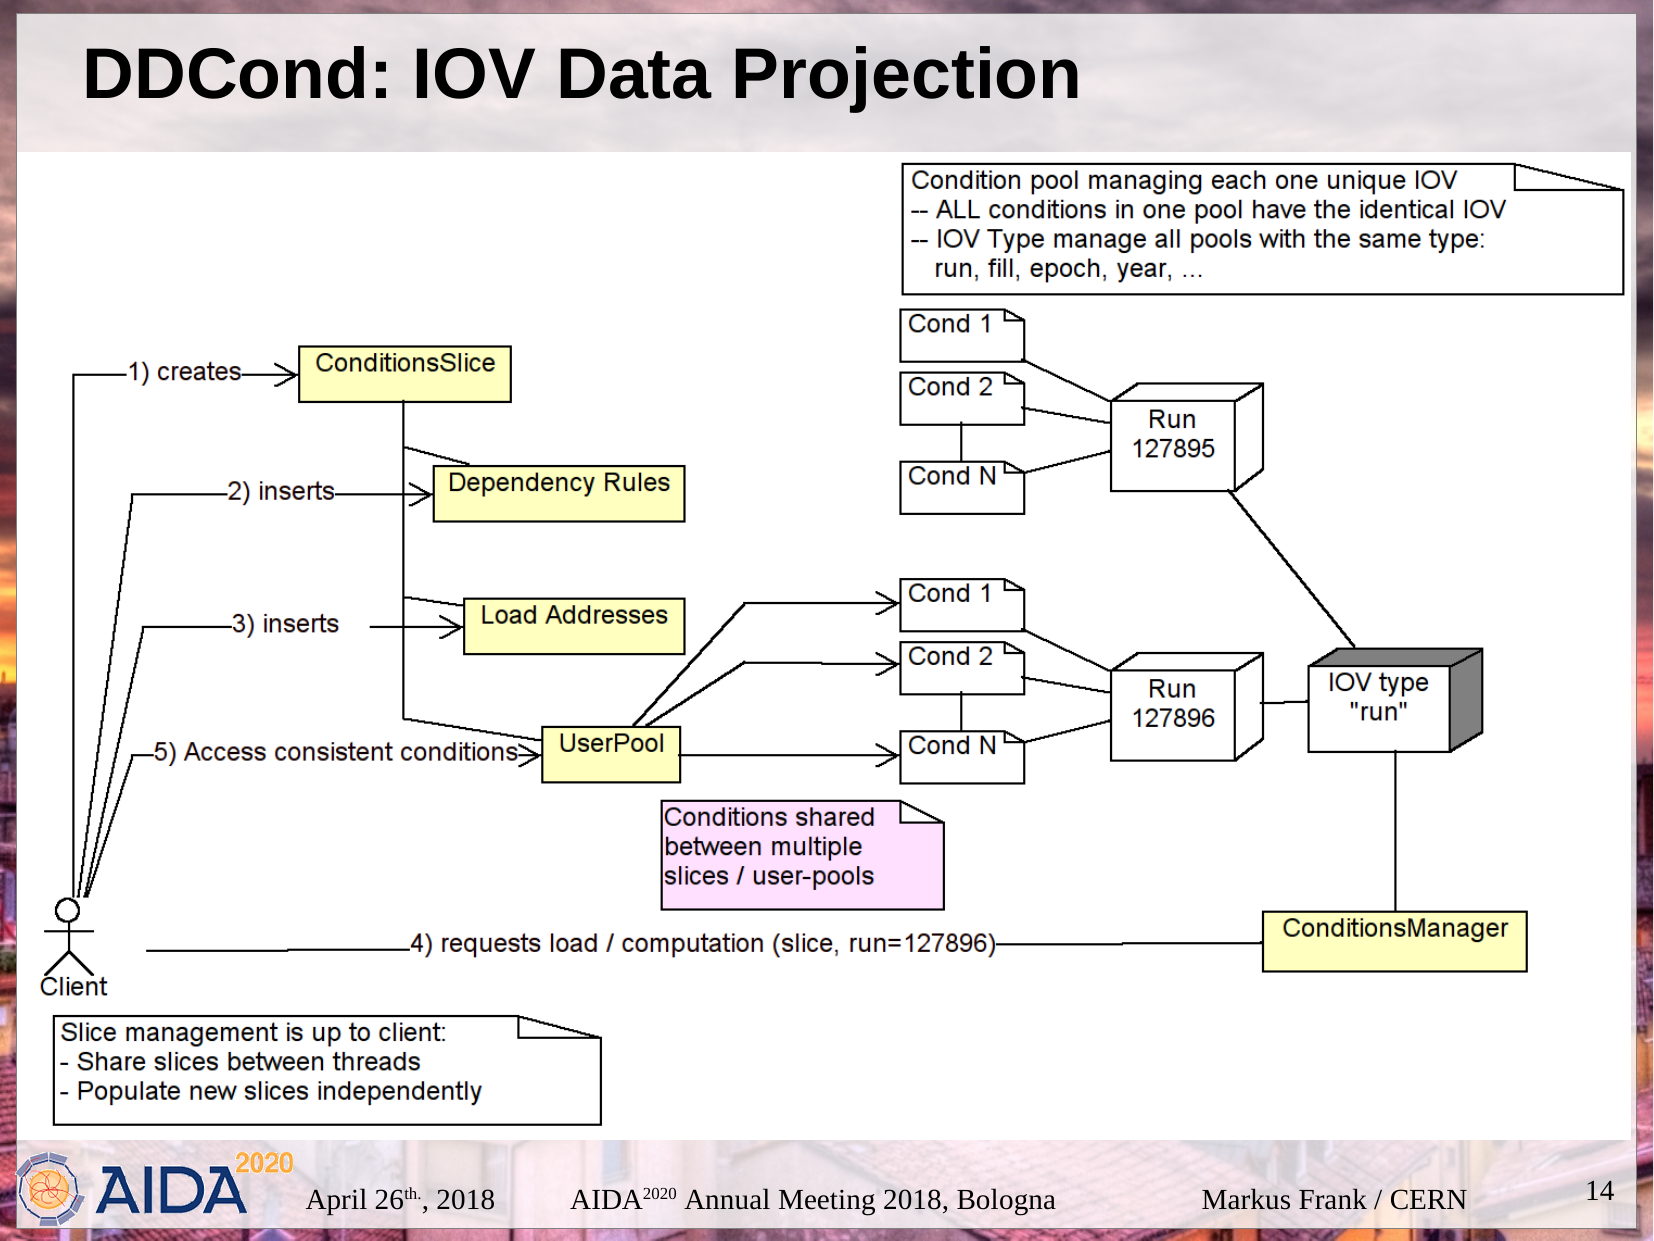

# DDCond: IOV Data Projection
14
February, 4th. 2014
CLIC Workshop at CERN, Markus Frank / CERN